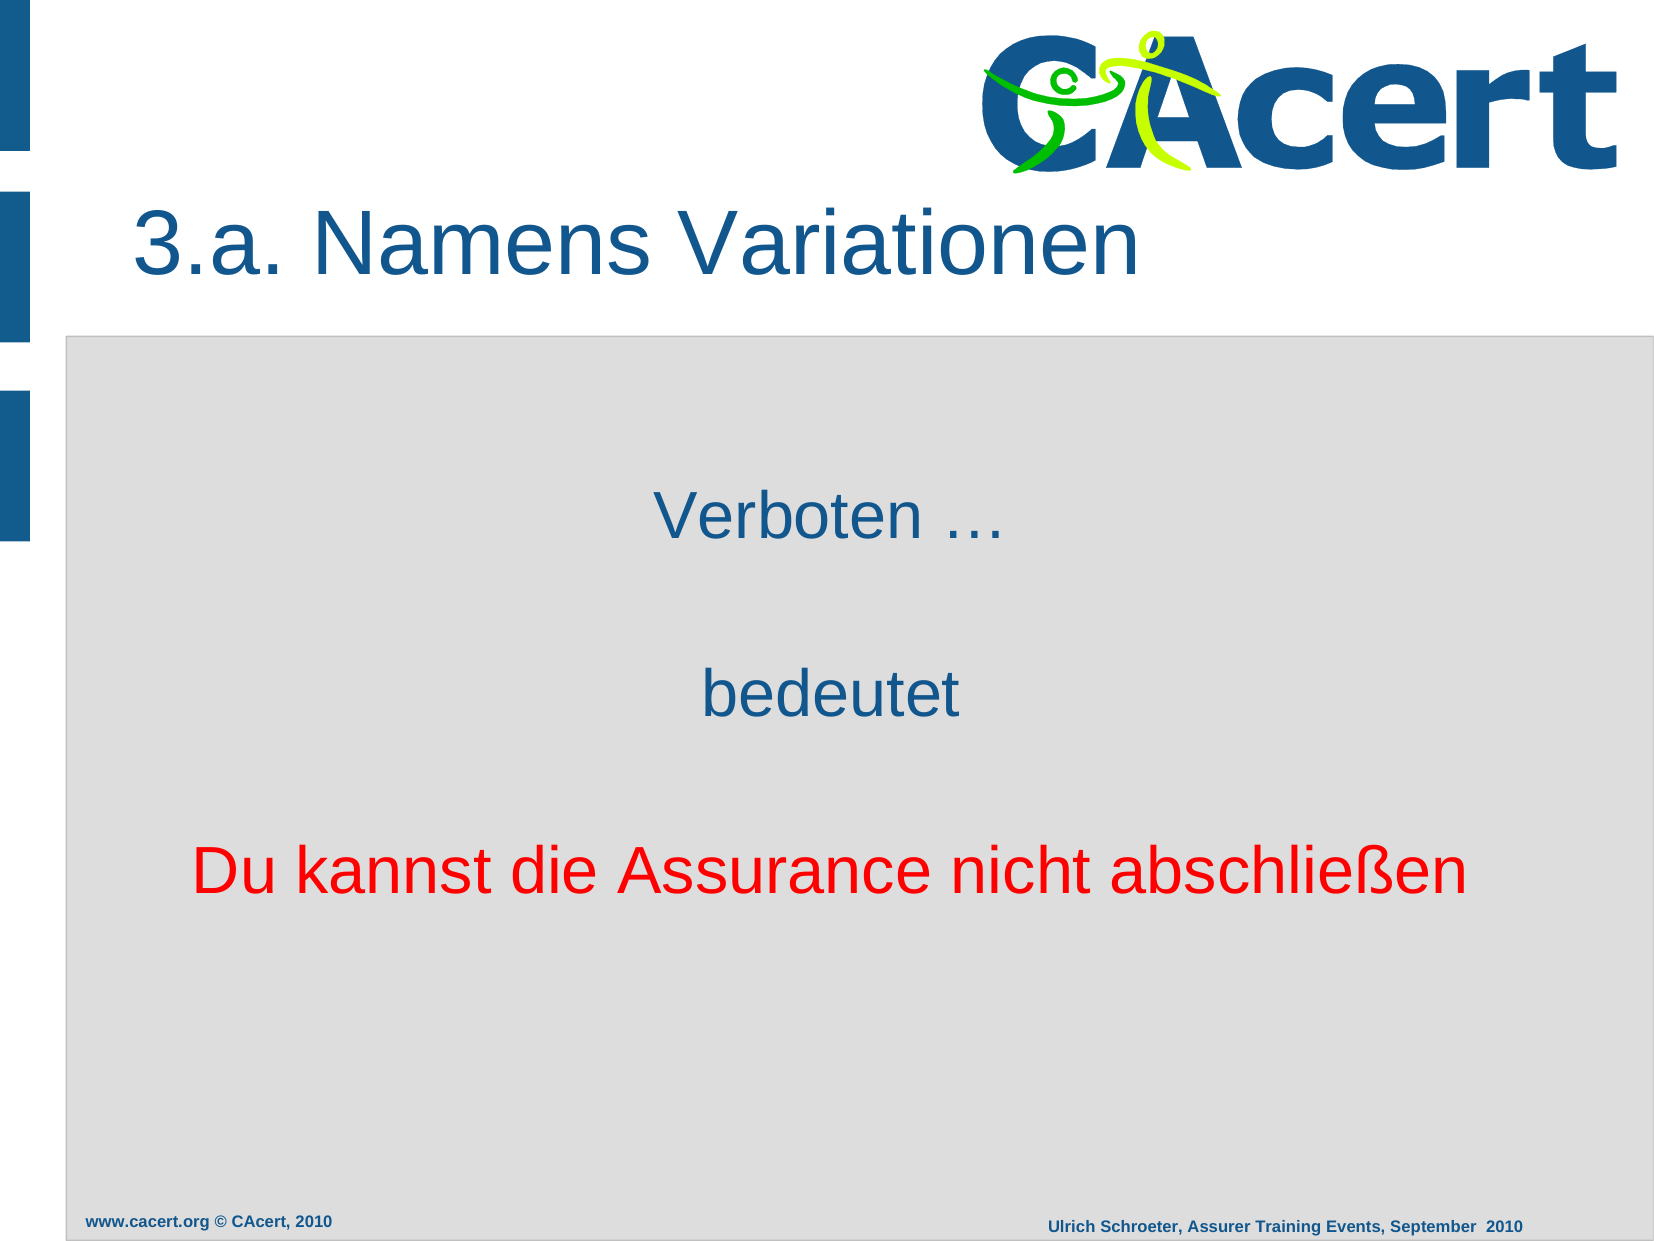

3.a. Namens Variationen
Verboten …
bedeutet
Du kannst die Assurance nicht abschließen